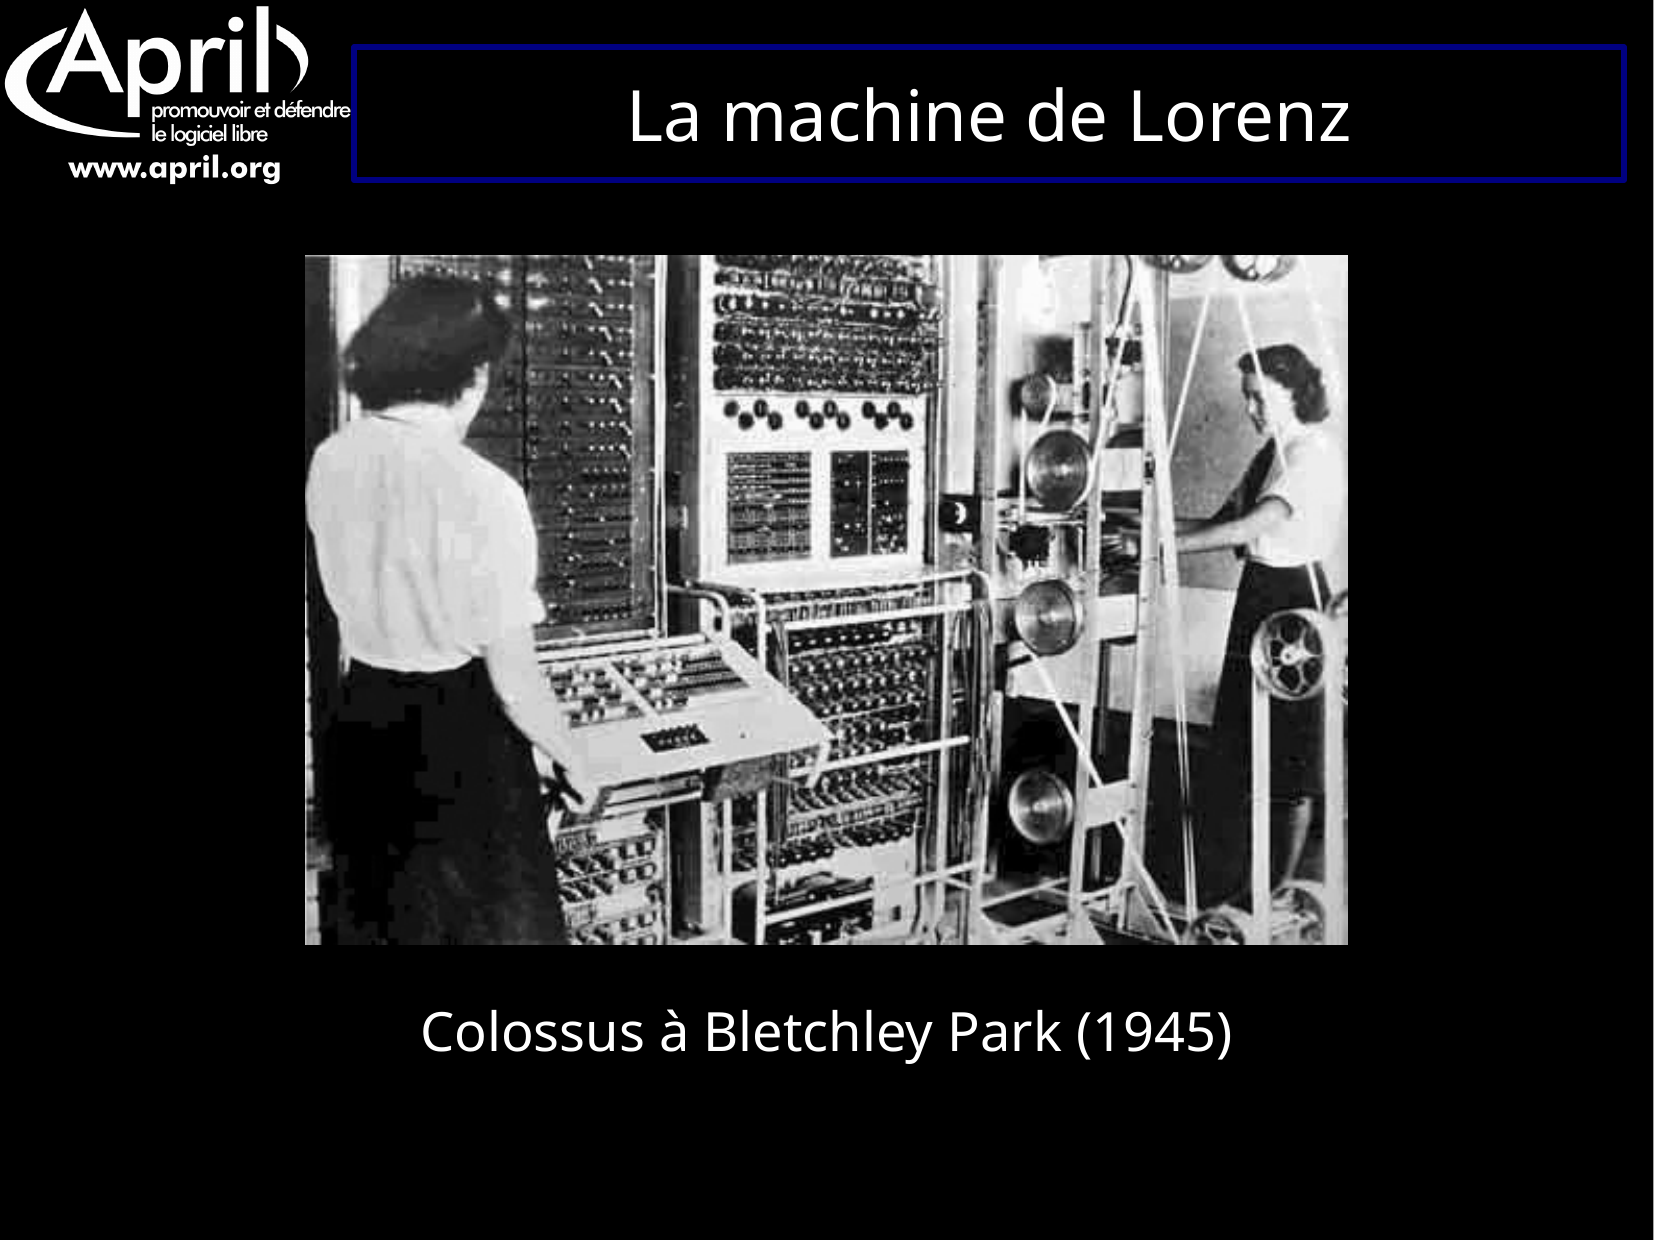

# La machine de Lorenz
Colossus à Bletchley Park (1945)